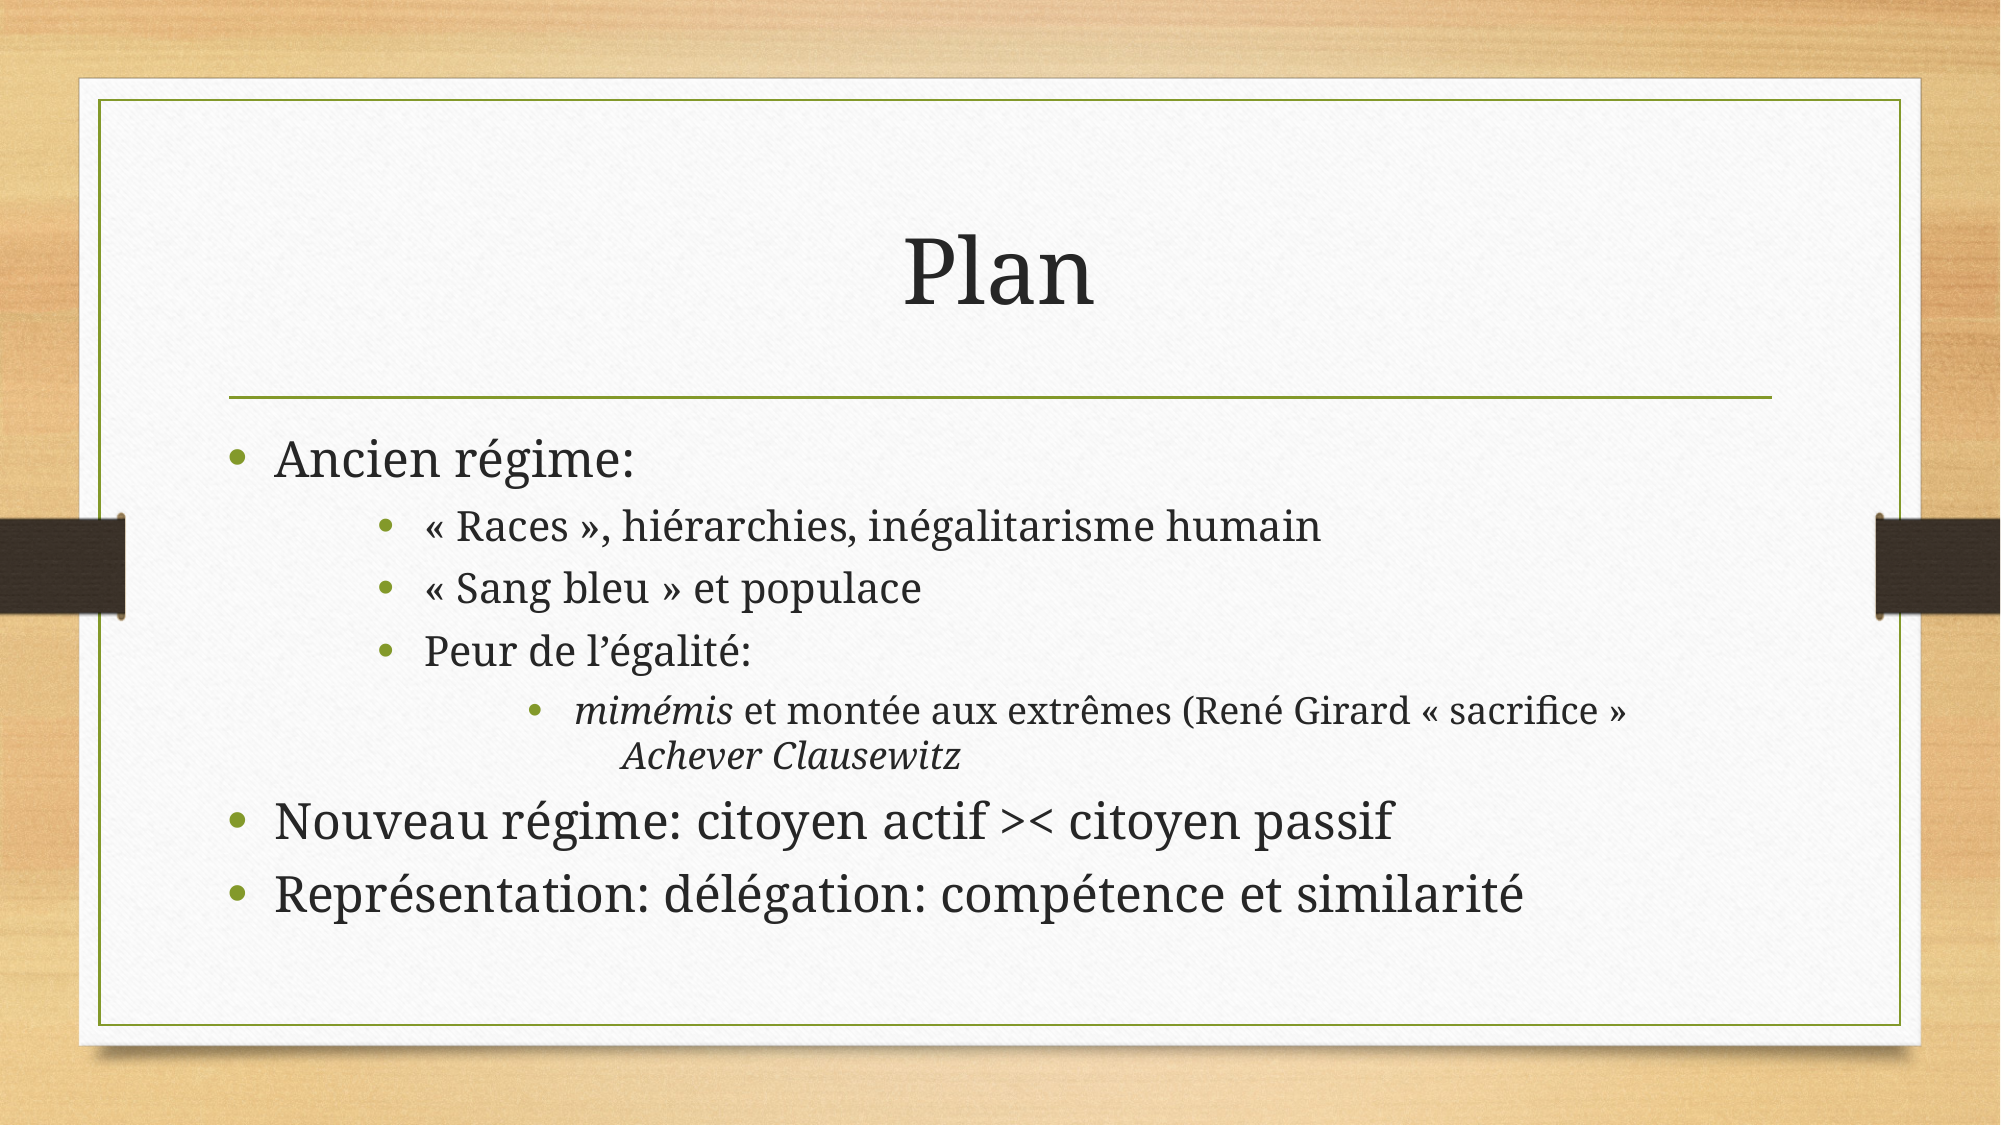

# Plan
Ancien régime:
« Races », hiérarchies, inégalitarisme humain
« Sang bleu » et populace
Peur de l’égalité:
mimémis et montée aux extrêmes (René Girard « sacrifice » Achever Clausewitz
Nouveau régime: citoyen actif >< citoyen passif
Représentation: délégation: compétence et similarité